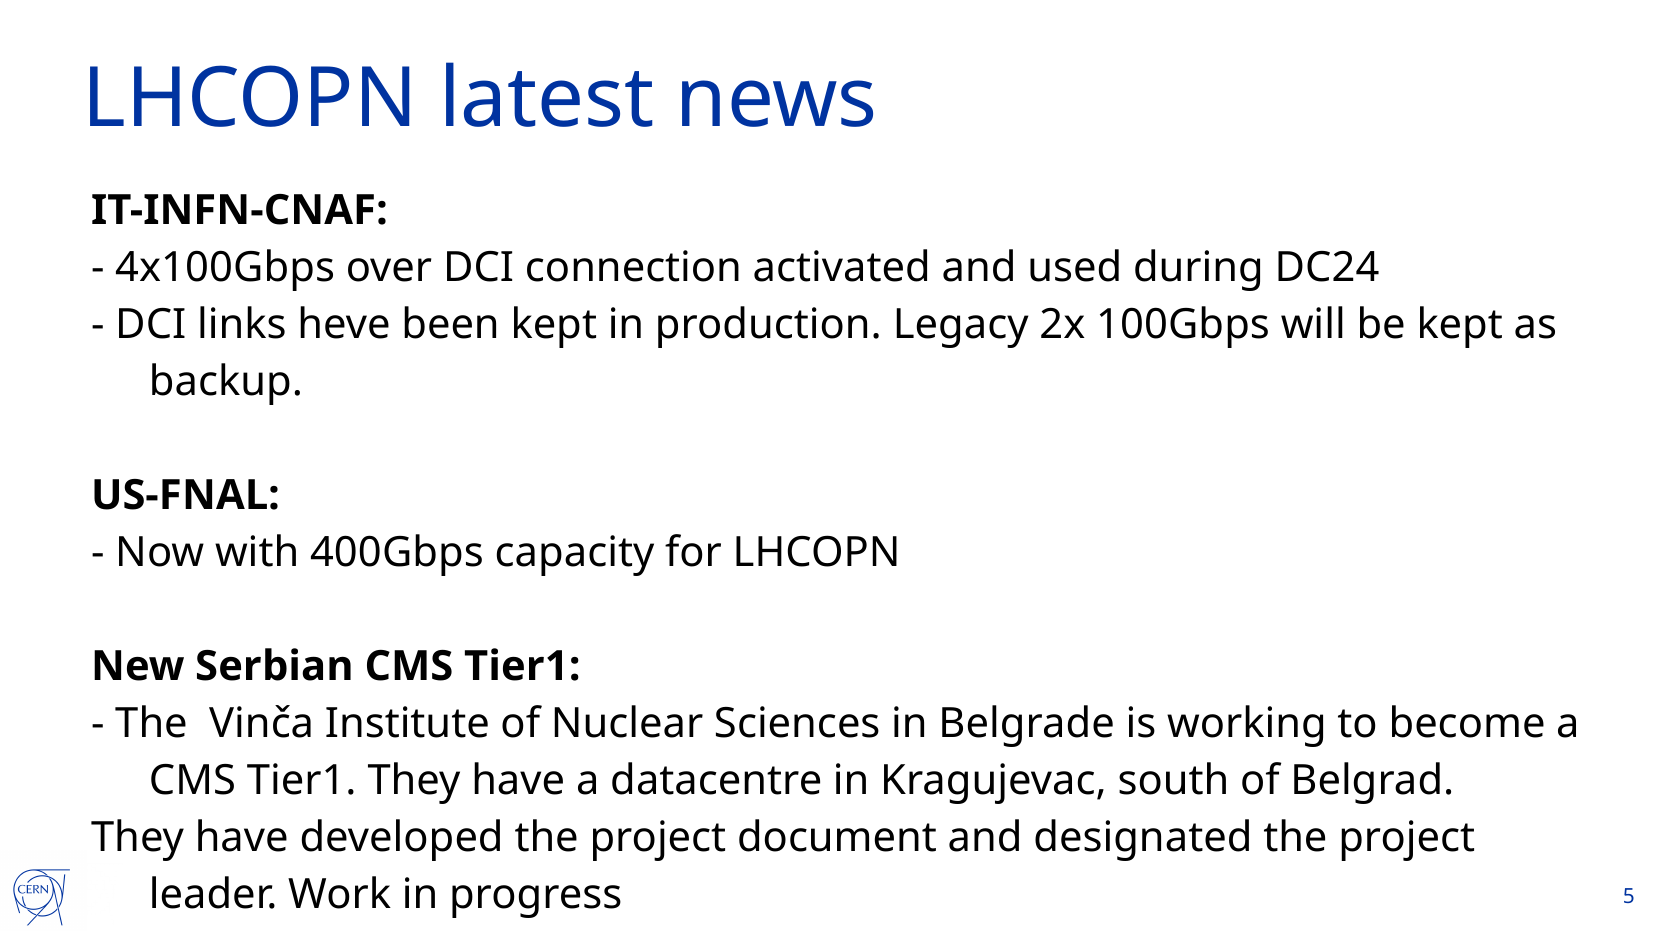

# LHCOPN latest news
IT-INFN-CNAF:
- 4x100Gbps over DCI connection activated and used during DC24
- DCI links heve been kept in production. Legacy 2x 100Gbps will be kept as backup.
US-FNAL:
- Now with 400Gbps capacity for LHCOPN
New Serbian CMS Tier1:
- The Vinča Institute of Nuclear Sciences in Belgrade is working to become a CMS Tier1. They have a datacentre in Kragujevac, south of Belgrad.
They have developed the project document and designated the project leader. Work in progress